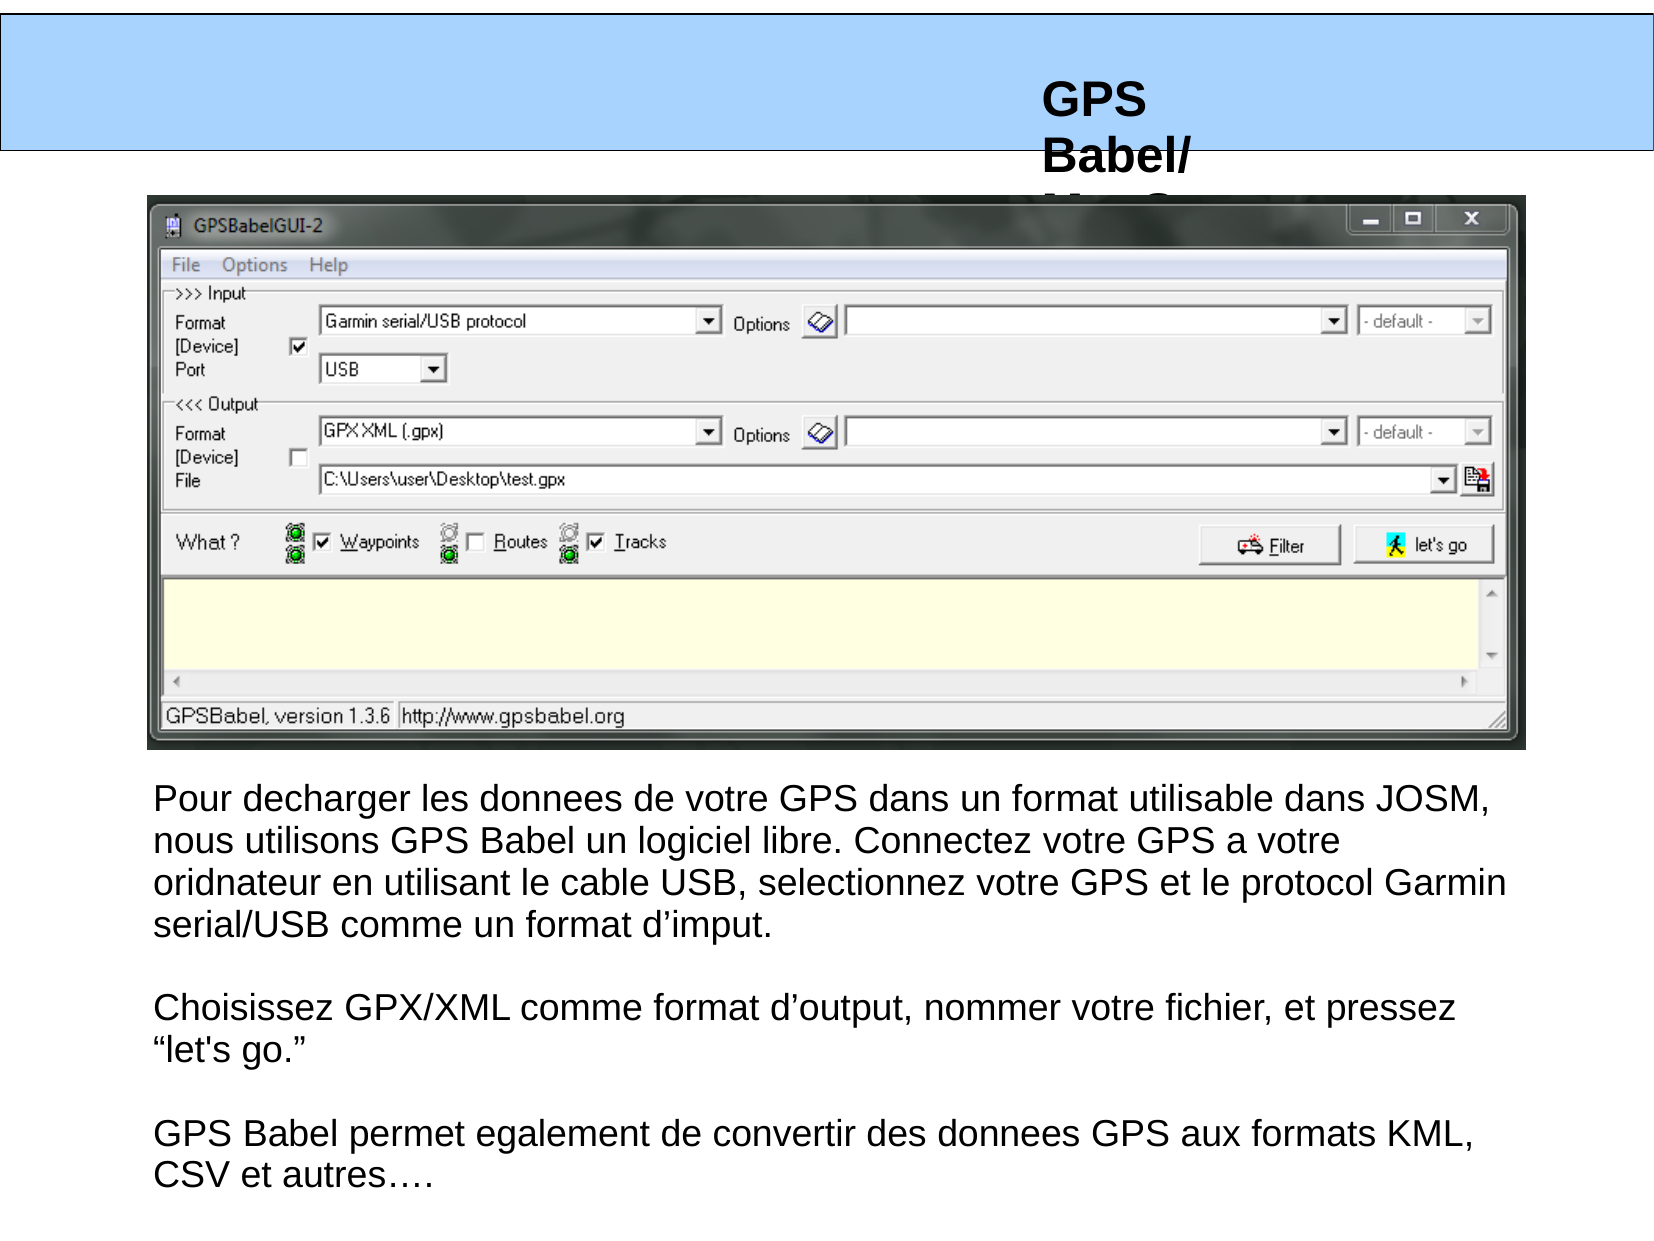

GPS Babel/ MapSource
Pour decharger les donnees de votre GPS dans un format utilisable dans JOSM, nous utilisons GPS Babel un logiciel libre. Connectez votre GPS a votre oridnateur en utilisant le cable USB, selectionnez votre GPS et le protocol Garmin serial/USB comme un format d’imput.
Choisissez GPX/XML comme format d’output, nommer votre fichier, et pressez “let's go.”
GPS Babel permet egalement de convertir des donnees GPS aux formats KML, CSV et autres….